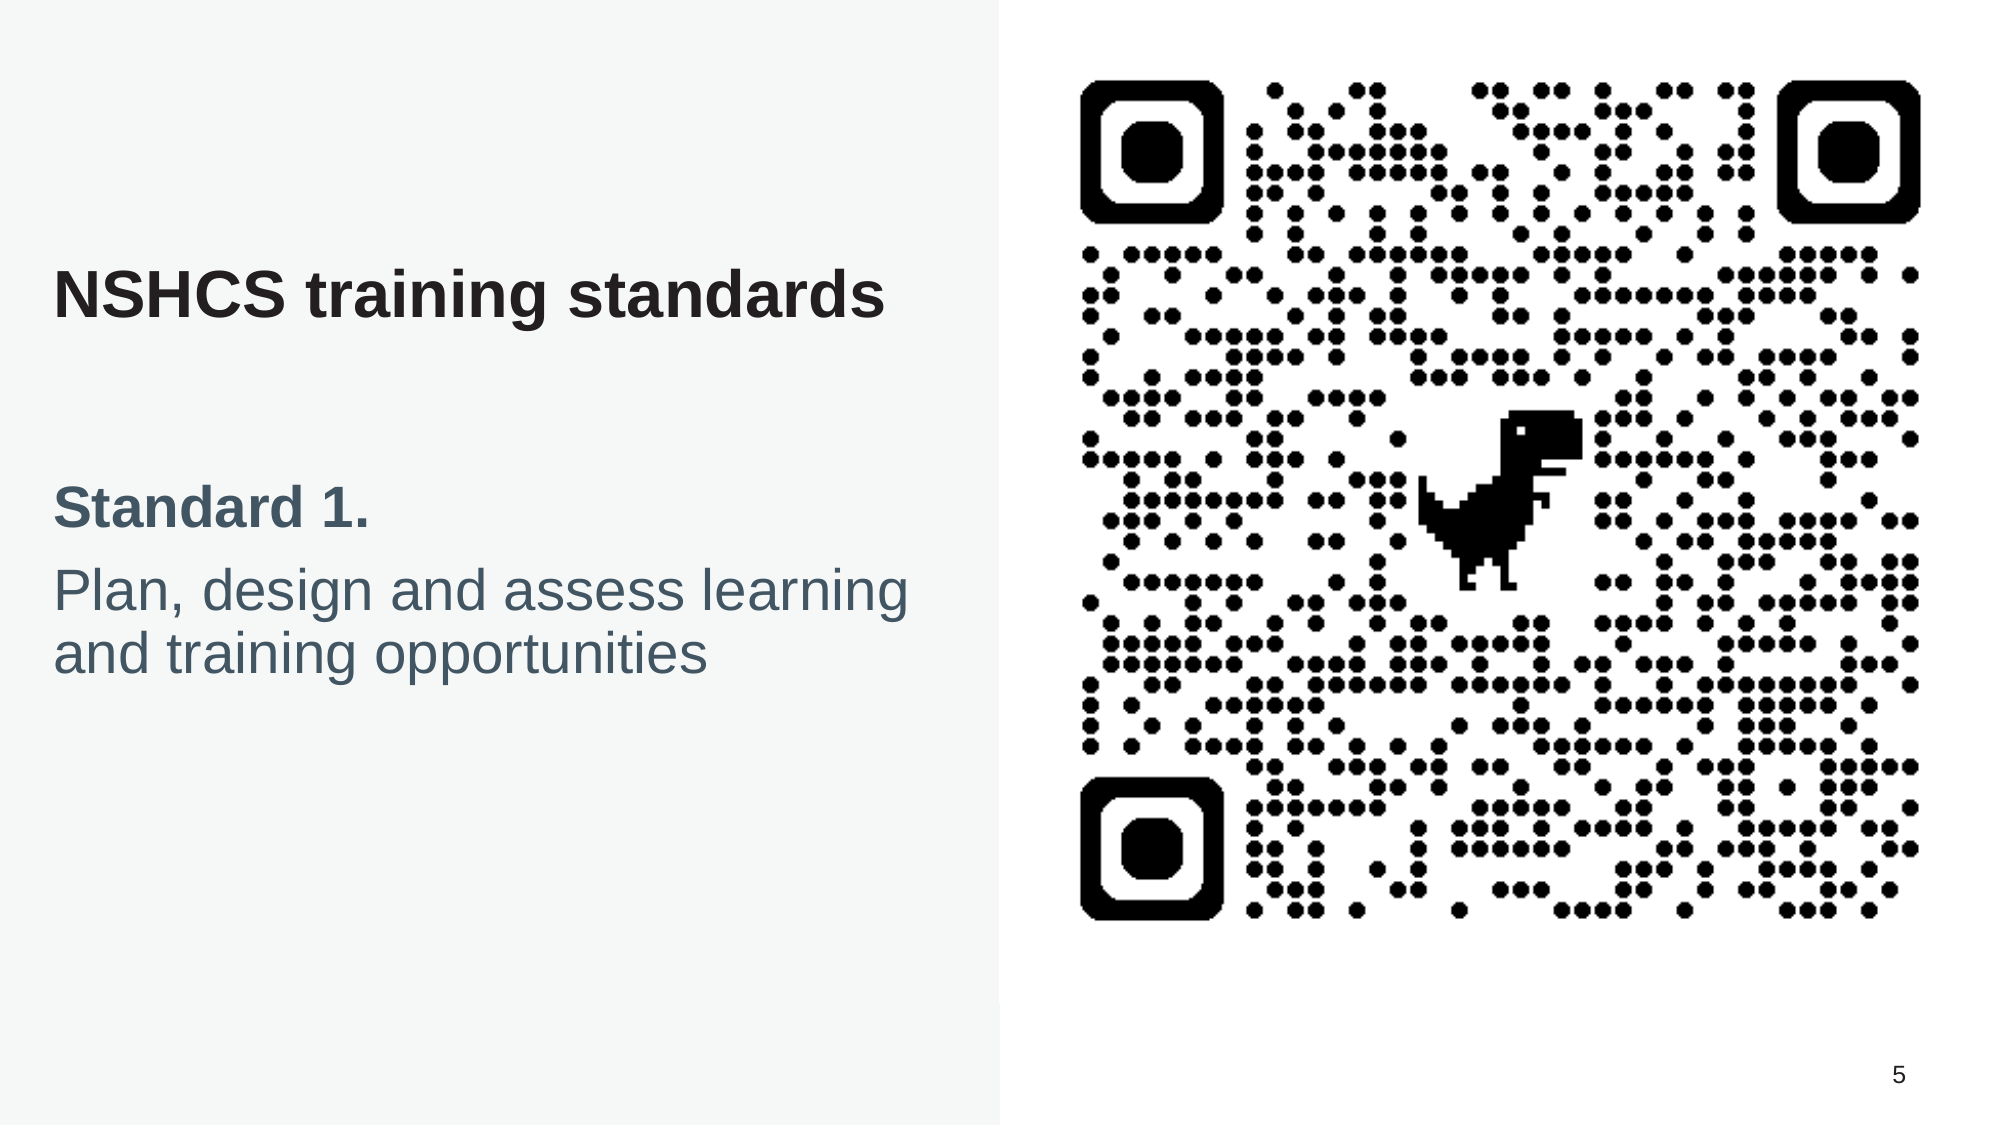

# NSHCS training standards
Standard 1.
Plan, design and assess learning and training opportunities